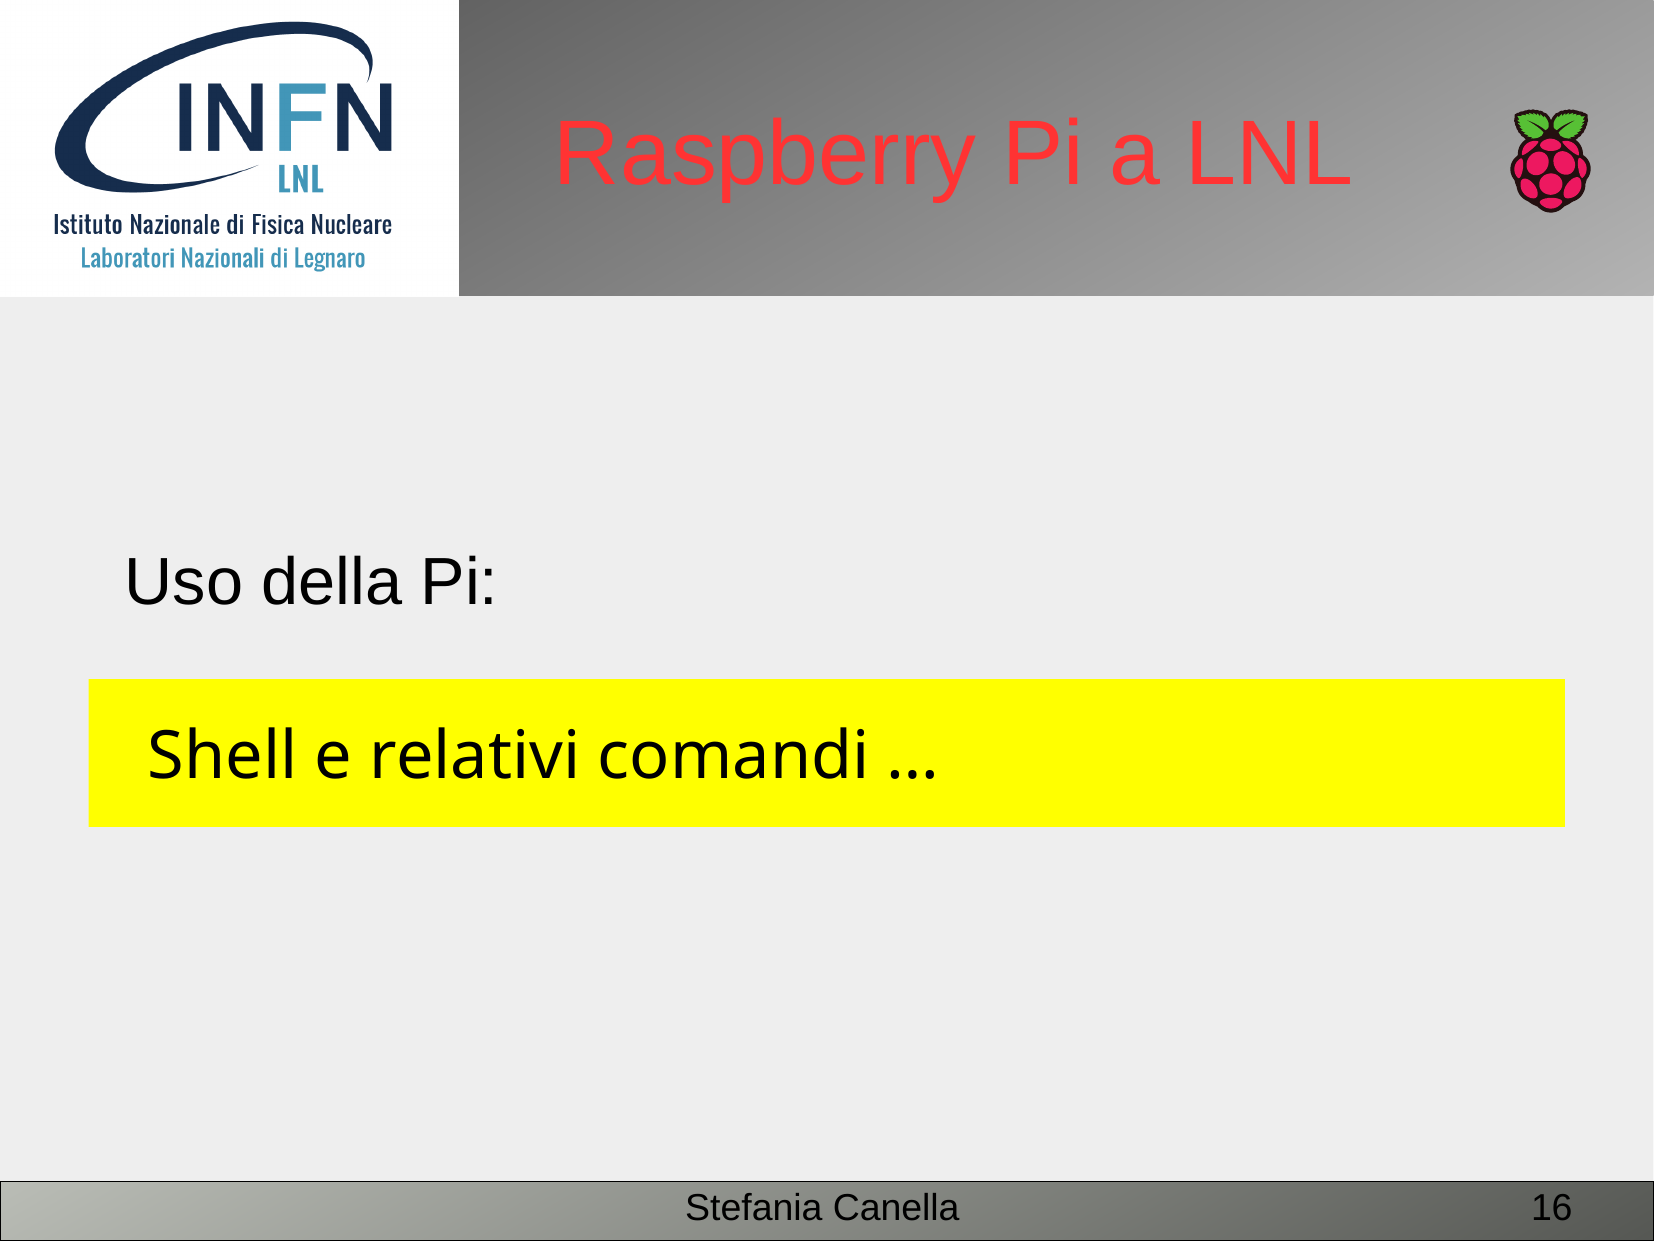

# Raspberry Pi a LNL
Uso della Pi:
Shell e relativi comandi …
Stefania Canella